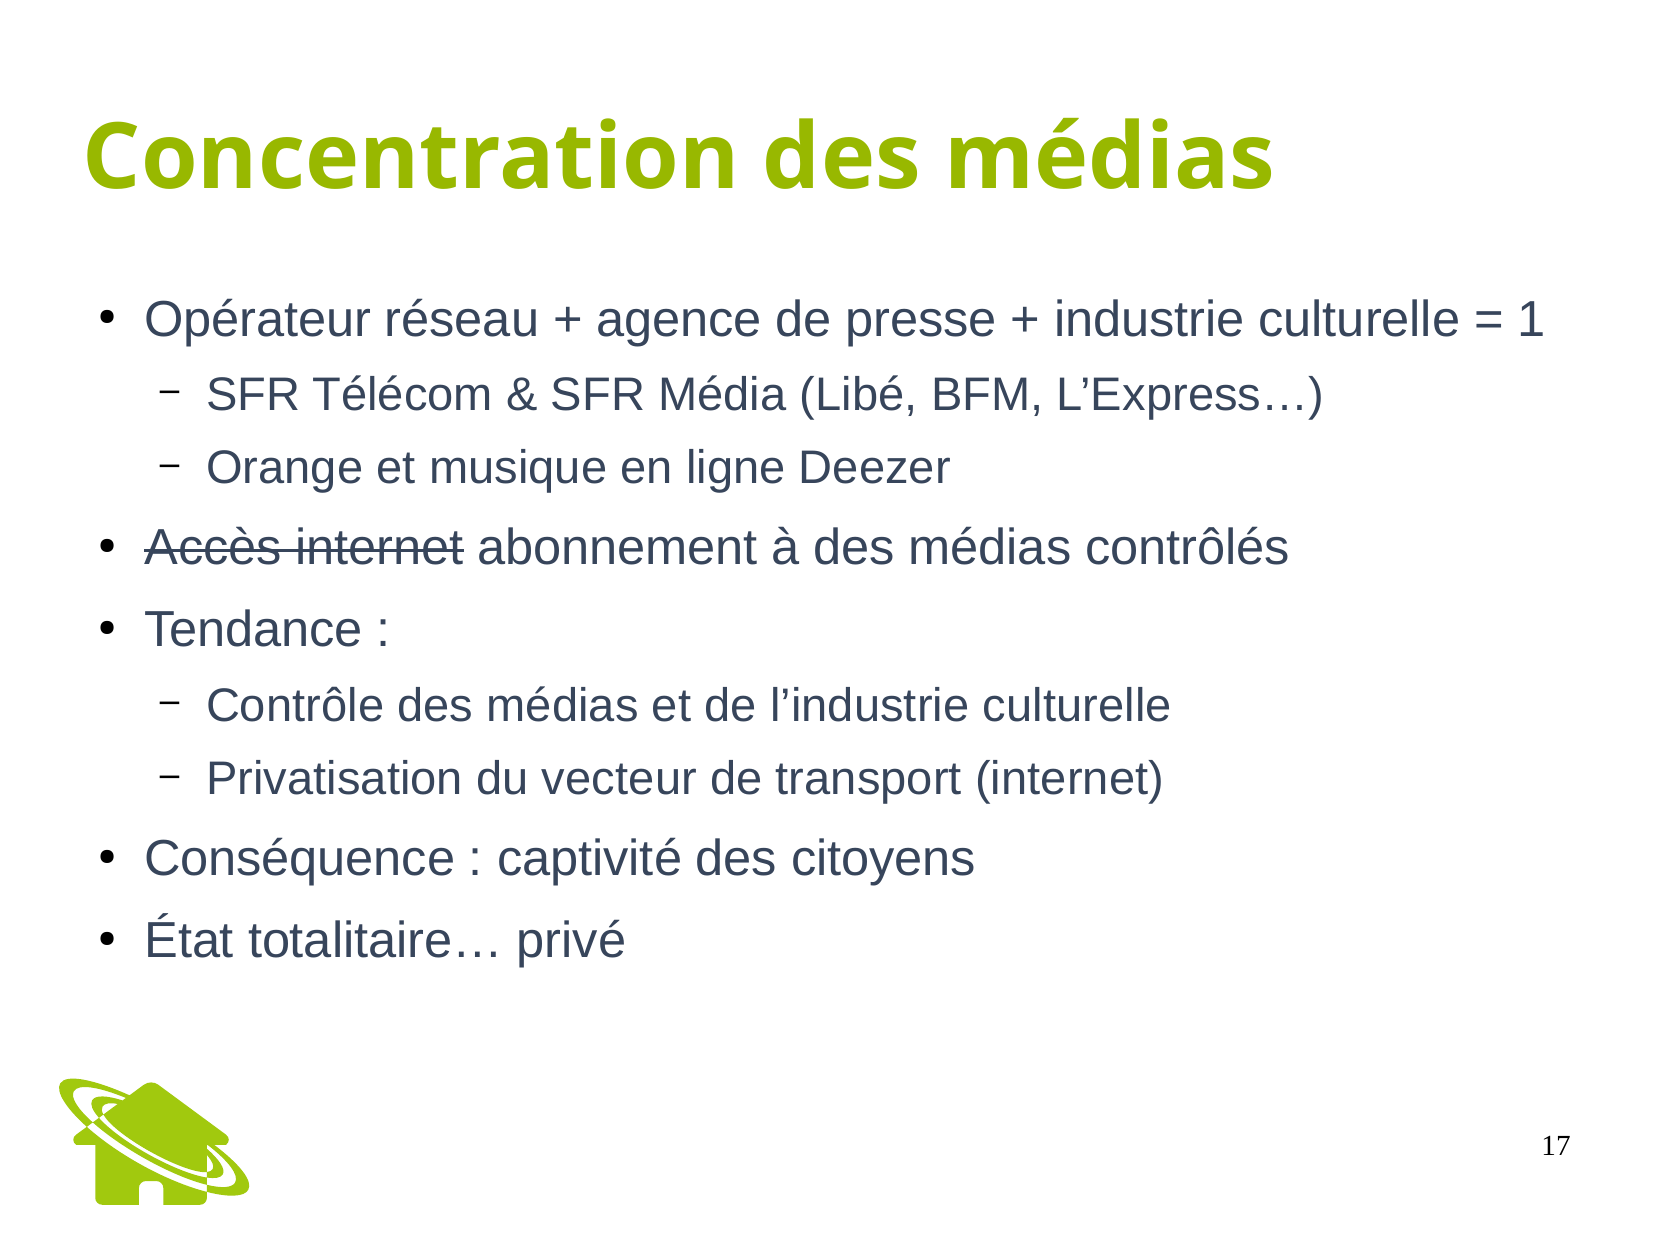

# Concentration des médias
Opérateur réseau + agence de presse + industrie culturelle = 1
SFR Télécom & SFR Média (Libé, BFM, L’Express…)
Orange et musique en ligne Deezer
Accès internet abonnement à des médias contrôlés
Tendance :
Contrôle des médias et de l’industrie culturelle
Privatisation du vecteur de transport (internet)
Conséquence : captivité des citoyens
État totalitaire… privé
17